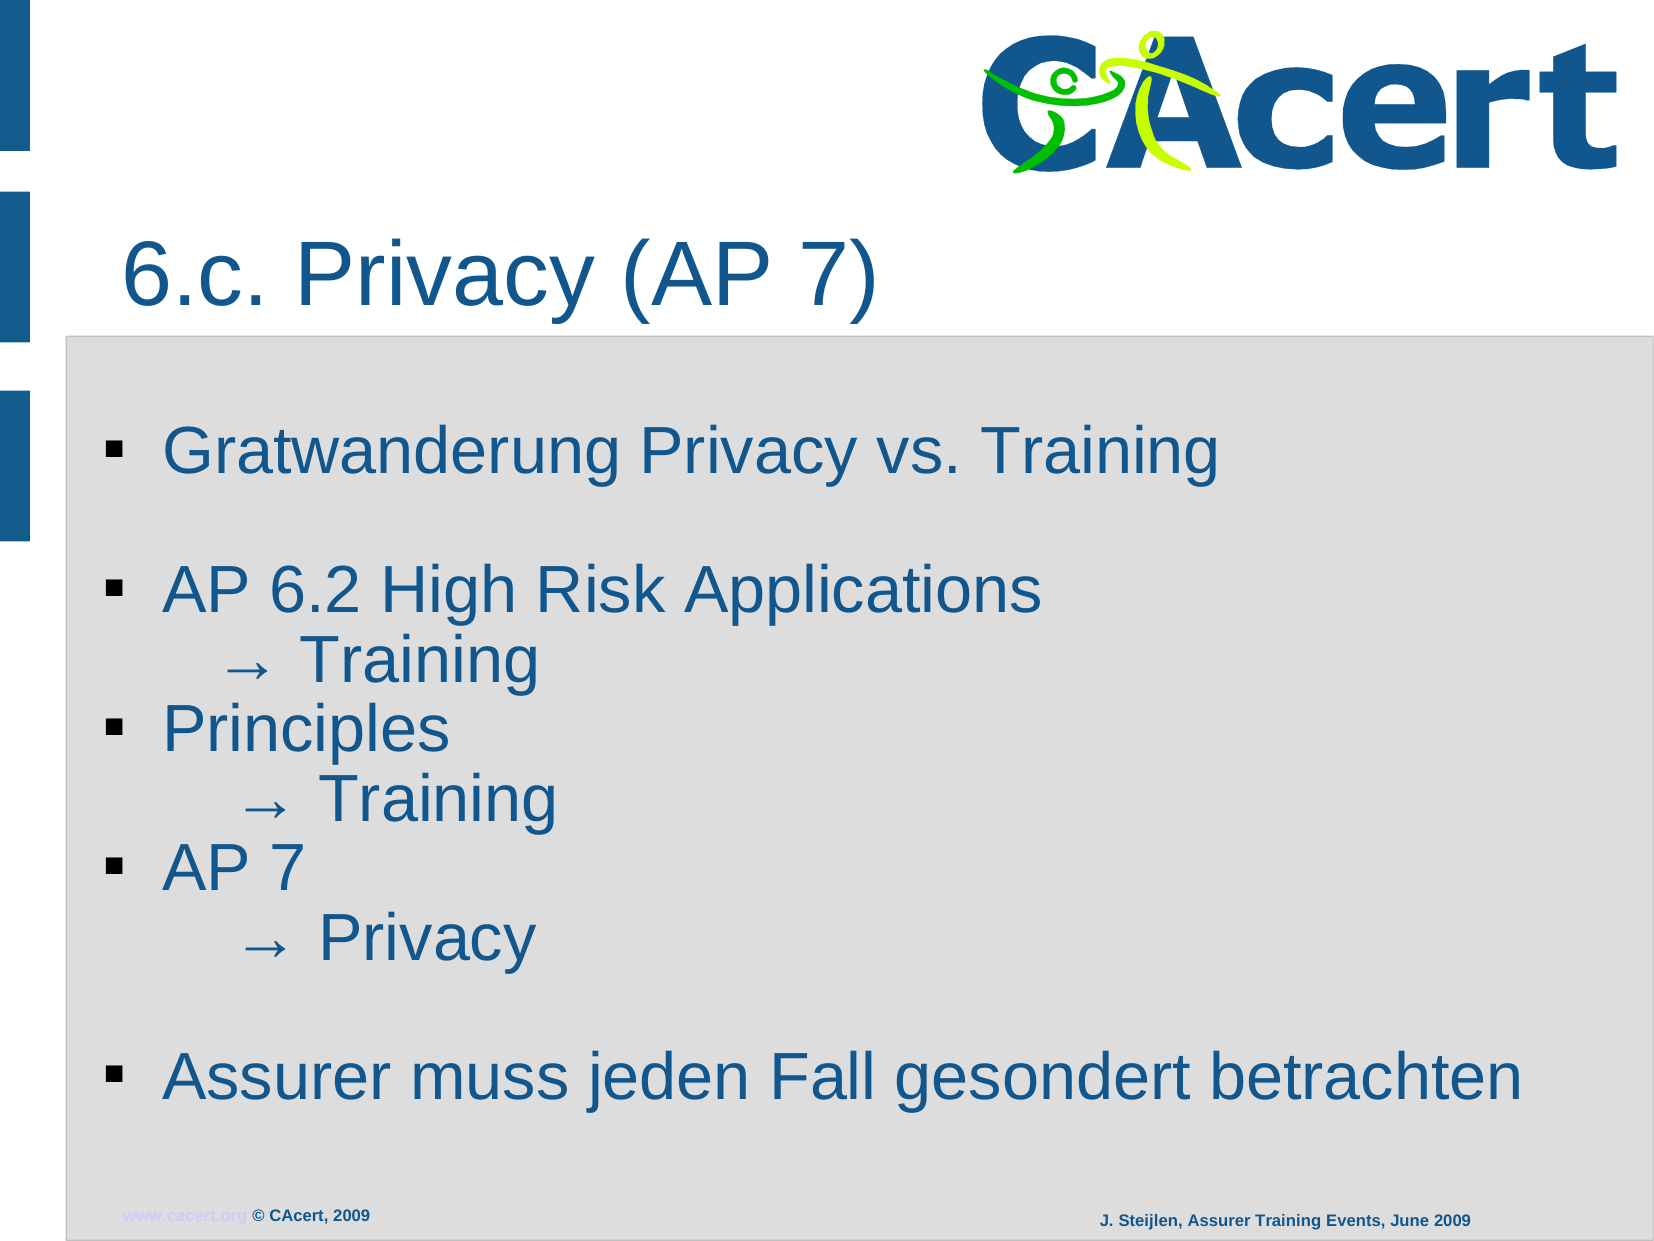

# 6.c. Privacy (AP 7)
Gratwanderung Privacy vs. Training
AP 6.2 High Risk Applications
→ Training
Principles
 → Training
AP 7
 → Privacy
Assurer muss jeden Fall gesondert betrachten